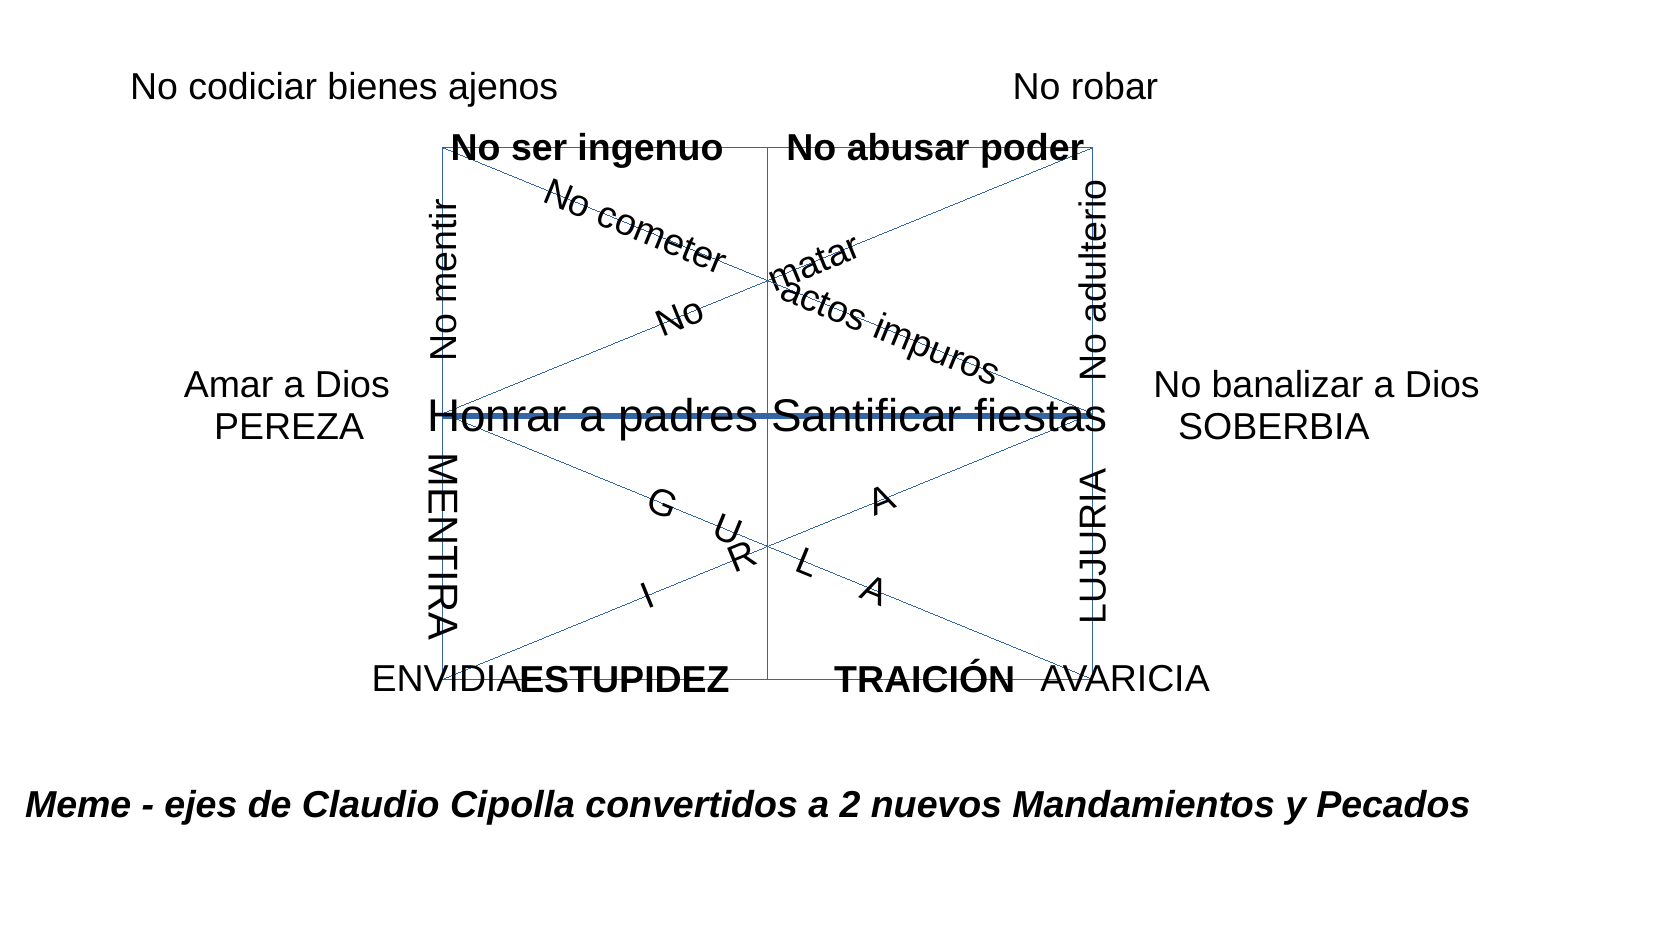

No codiciar bienes ajenos No robar
 Amar a Dios No banalizar a Dios
 PEREZA SOBERBIA
 ENVIDIA AVARICIA
 Meme - ejes de Claudio Cipolla convertidos a 2 nuevos Mandamientos y Pecados
No mentir
No matar
 No cometer actos impuros
No ser ingenuo No abusar poder
No adulterio
MENTIRA
G U L A
I R A
LUJURIA
Honrar a padres Santificar fiestas
ESTUPIDEZ TRAICIÓN